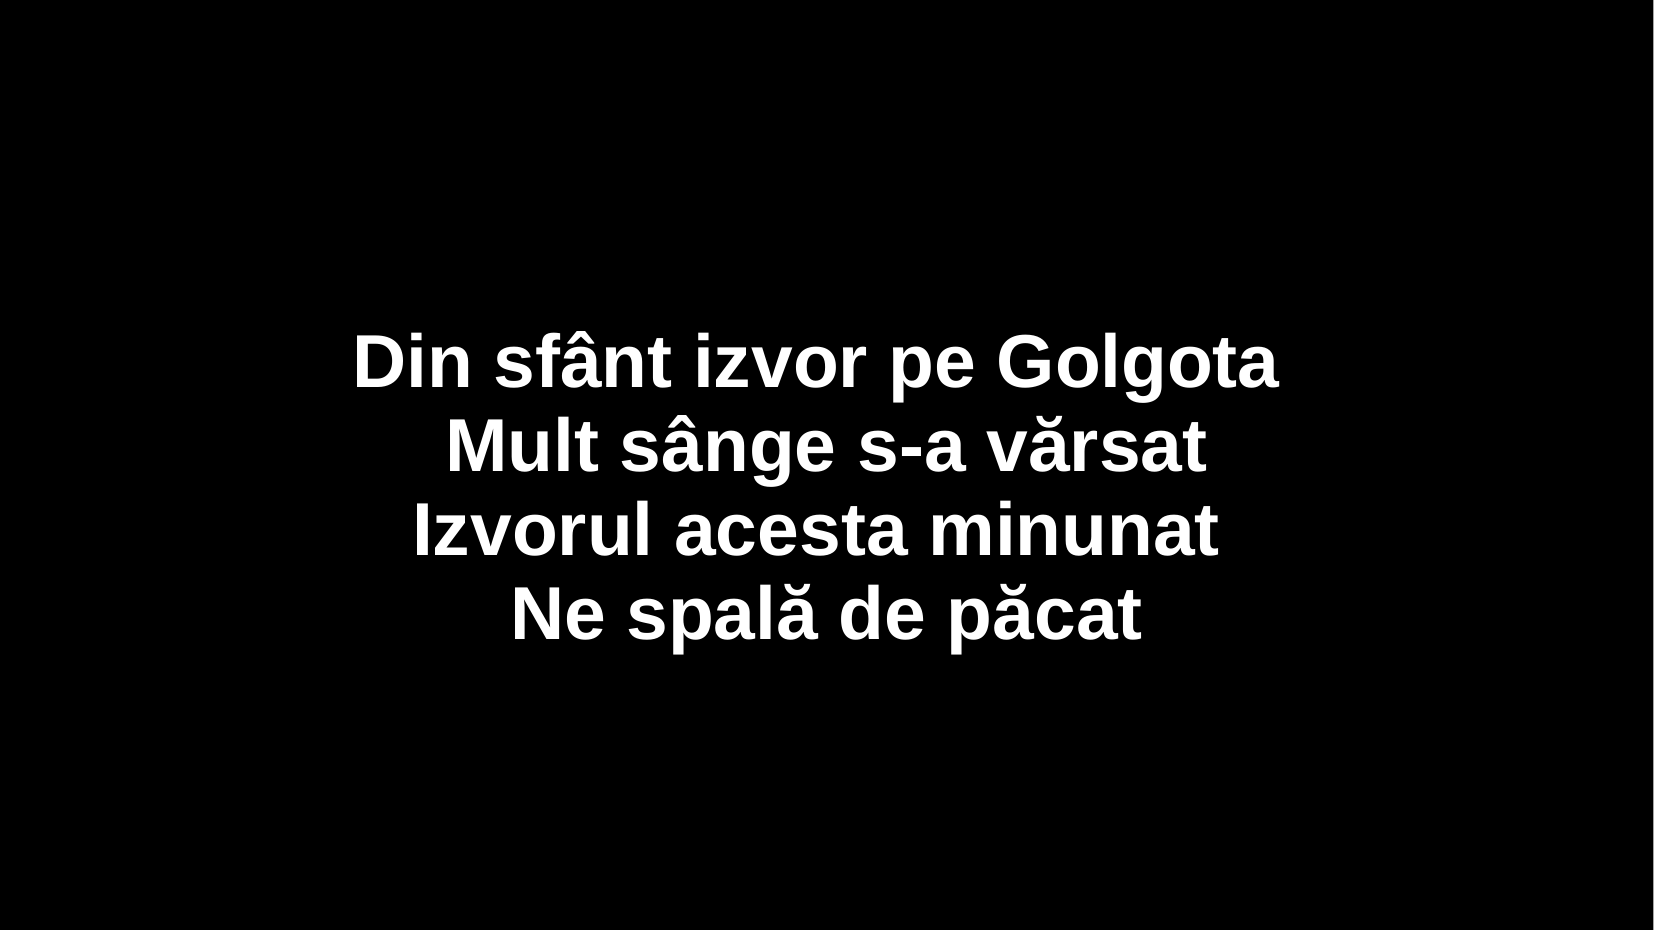

# Din sfânt izvor pe Golgota
Mult sânge s-a vărsat
Izvorul acesta minunat
Ne spală de păcat